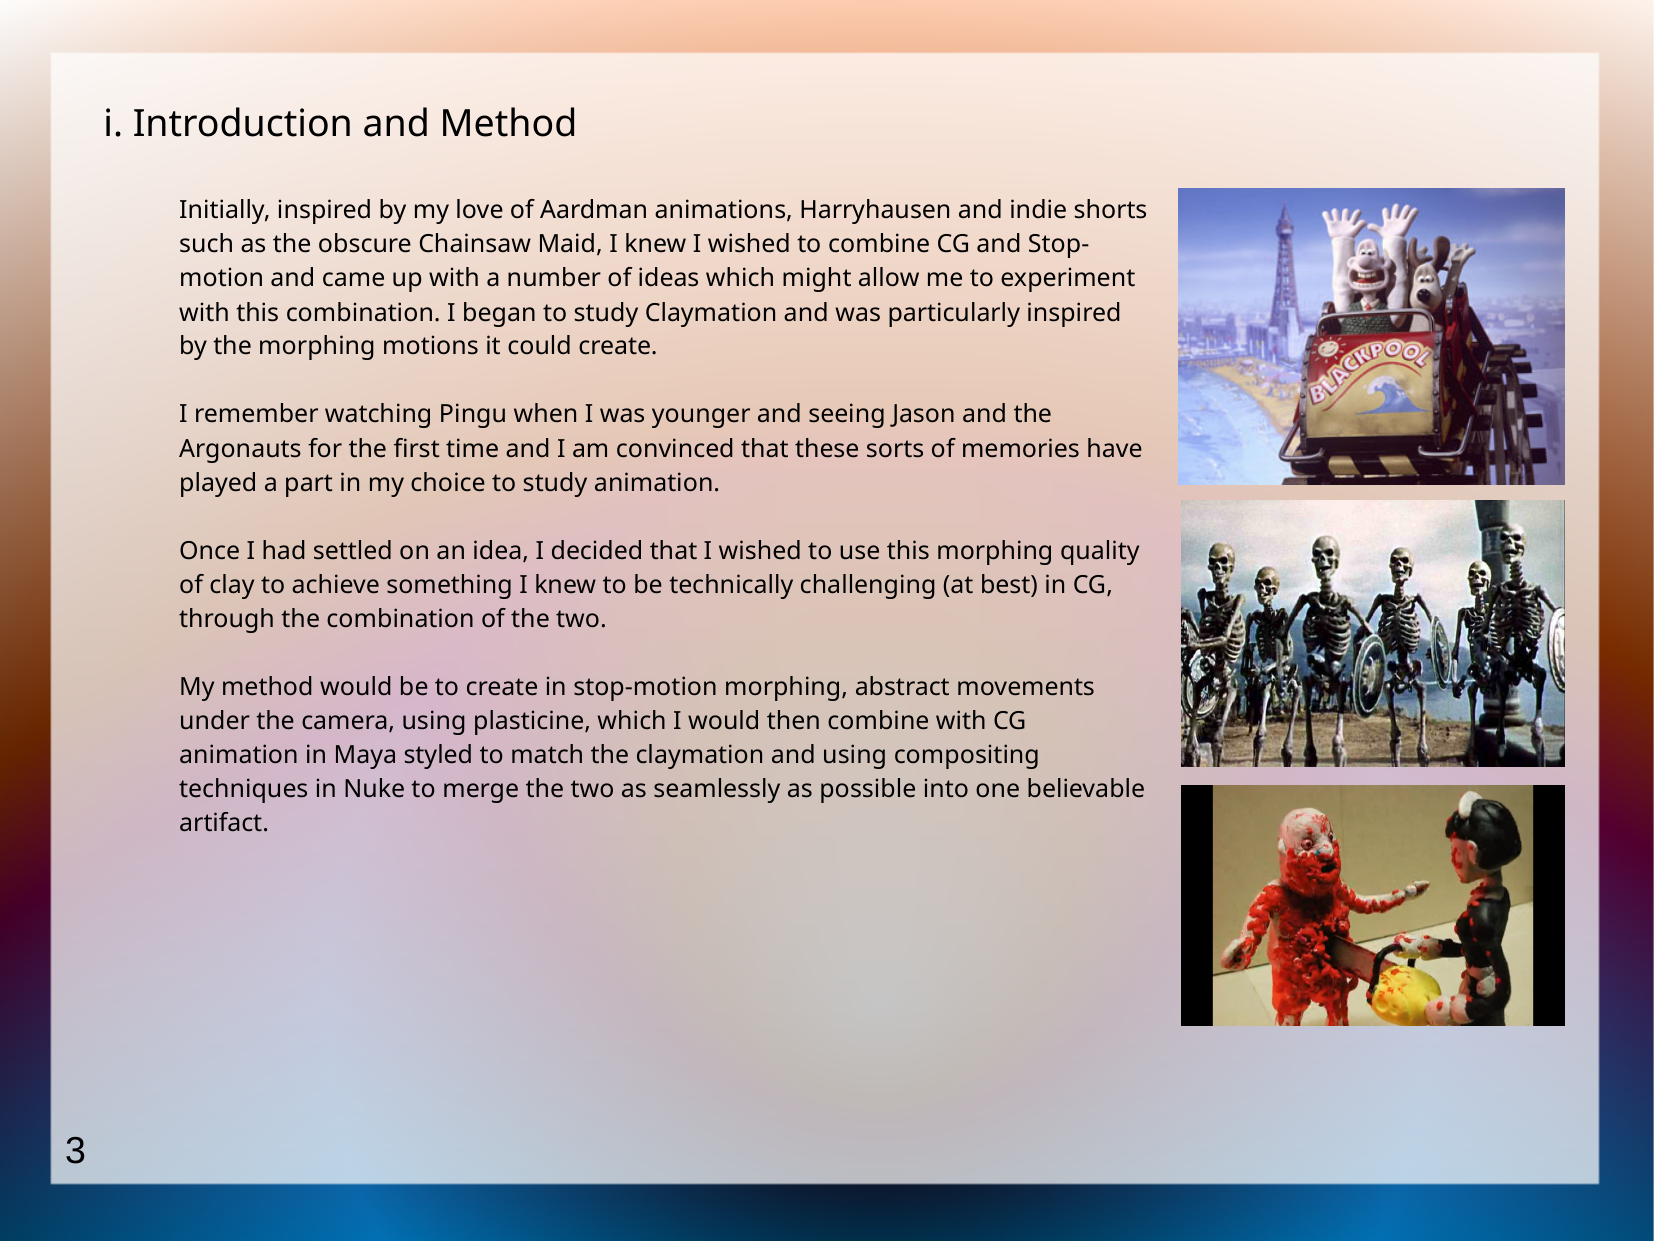

i. Introduction and Method
Initially, inspired by my love of Aardman animations, Harryhausen and indie shorts such as the obscure Chainsaw Maid, I knew I wished to combine CG and Stop-motion and came up with a number of ideas which might allow me to experiment with this combination. I began to study Claymation and was particularly inspired by the morphing motions it could create.
I remember watching Pingu when I was younger and seeing Jason and the Argonauts for the first time and I am convinced that these sorts of memories have played a part in my choice to study animation.
Once I had settled on an idea, I decided that I wished to use this morphing quality of clay to achieve something I knew to be technically challenging (at best) in CG, through the combination of the two.
My method would be to create in stop-motion morphing, abstract movements under the camera, using plasticine, which I would then combine with CG animation in Maya styled to match the claymation and using compositing techniques in Nuke to merge the two as seamlessly as possible into one believable artifact.